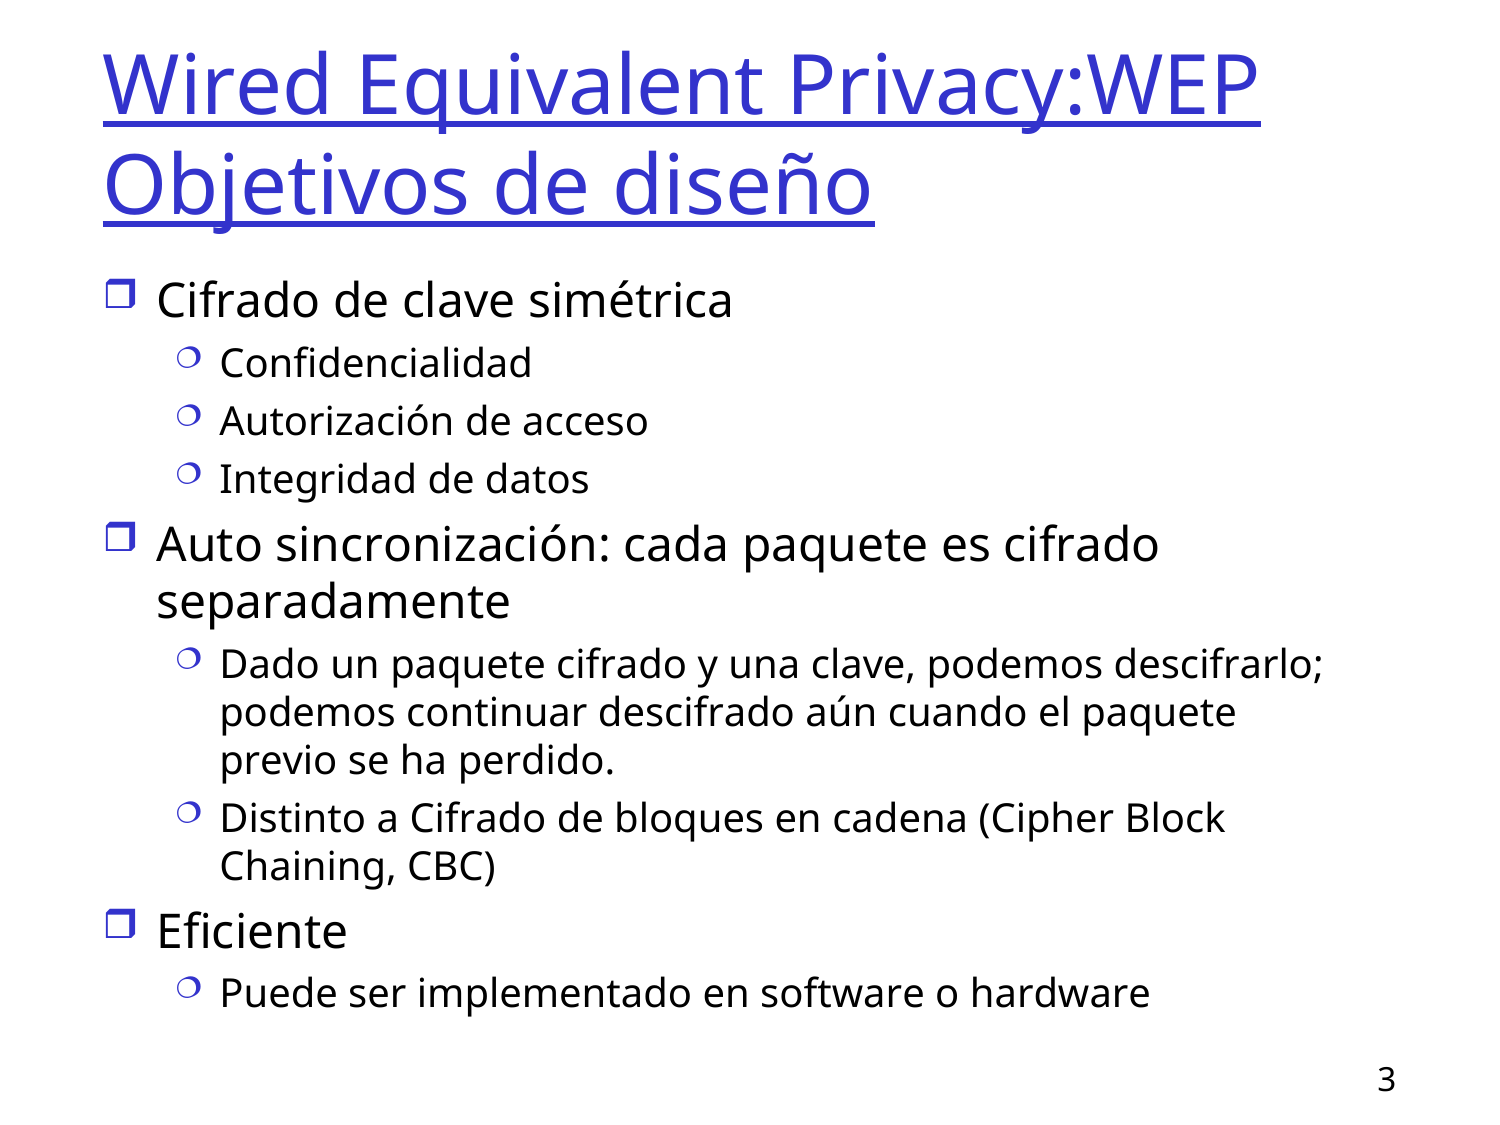

# Wired Equivalent Privacy:WEP Objetivos de diseño
Cifrado de clave simétrica
Confidencialidad
Autorización de acceso
Integridad de datos
Auto sincronización: cada paquete es cifrado separadamente
Dado un paquete cifrado y una clave, podemos descifrarlo; podemos continuar descifrado aún cuando el paquete previo se ha perdido.
Distinto a Cifrado de bloques en cadena (Cipher Block Chaining, CBC)
Eficiente
Puede ser implementado en software o hardware
3